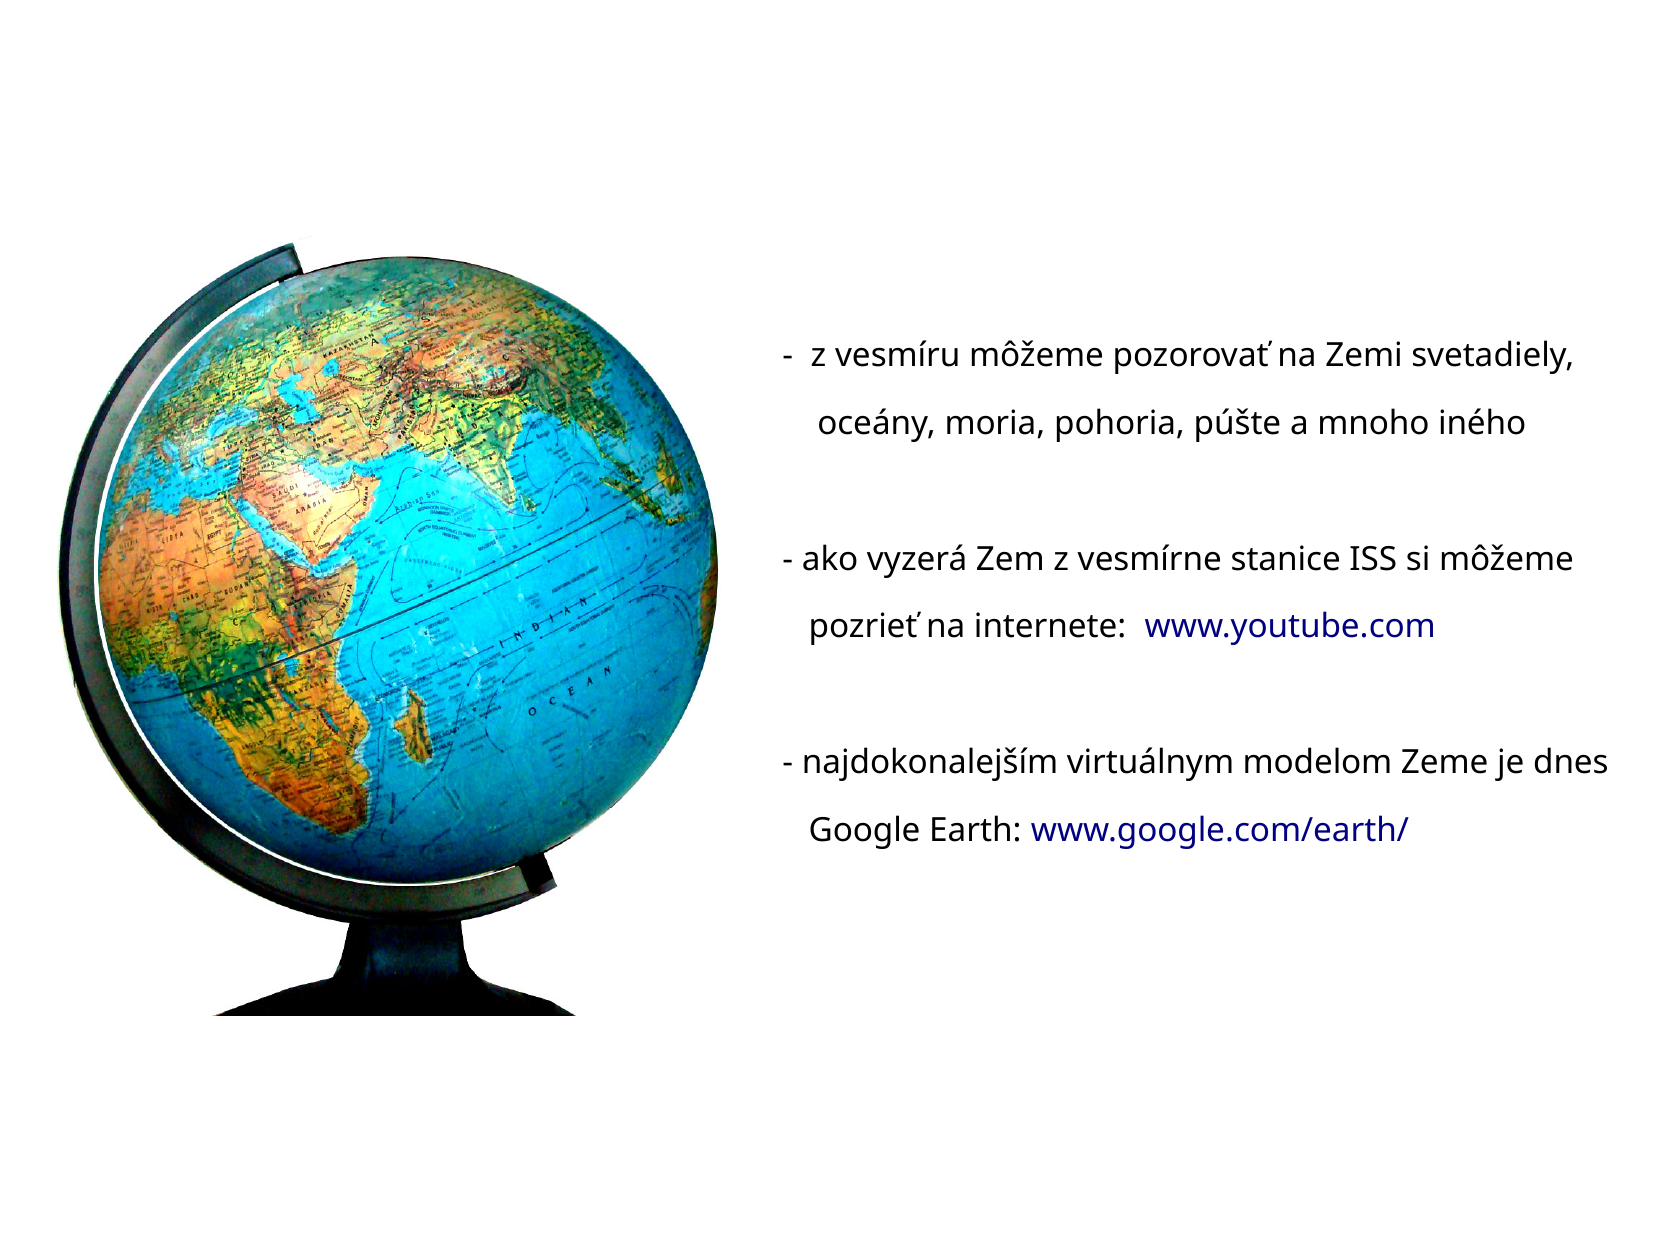

- z vesmíru môžeme pozorovať na Zemi svetadiely,
 oceány, moria, pohoria, púšte a mnoho iného
- ako vyzerá Zem z vesmírne stanice ISS si môžeme
 pozrieť na internete: www.youtube.com
- najdokonalejším virtuálnym modelom Zeme je dnes
 Google Earth: www.google.com/earth/